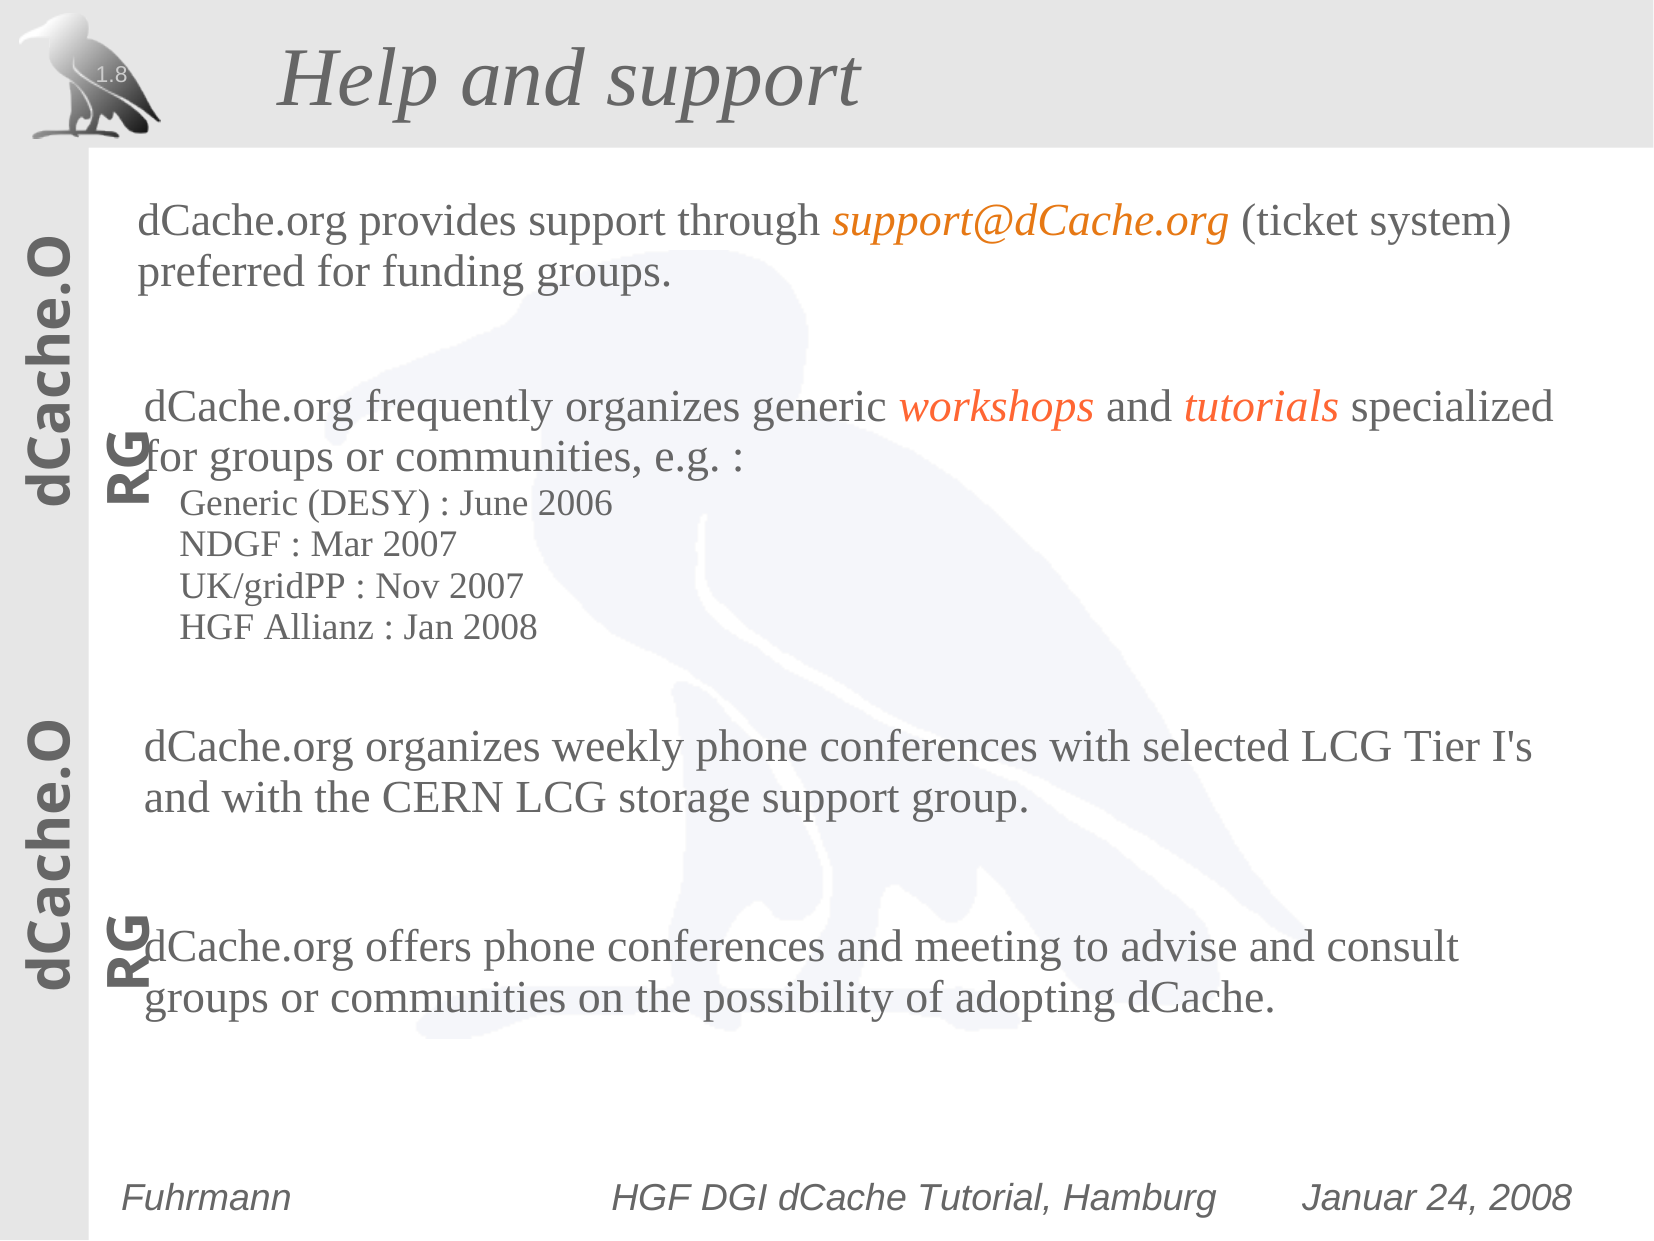

Help and support
dCache.org provides support through support@dCache.org (ticket system) preferred for funding groups.
dCache.org frequently organizes generic workshops and tutorials specialized for groups or communities, e.g. :
Generic (DESY) : June 2006
NDGF : Mar 2007
UK/gridPP : Nov 2007
HGF Allianz : Jan 2008
dCache.org organizes weekly phone conferences with selected LCG Tier I's and with the CERN LCG storage support group.
dCache.org offers phone conferences and meeting to advise and consult groups or communities on the possibility of adopting dCache.